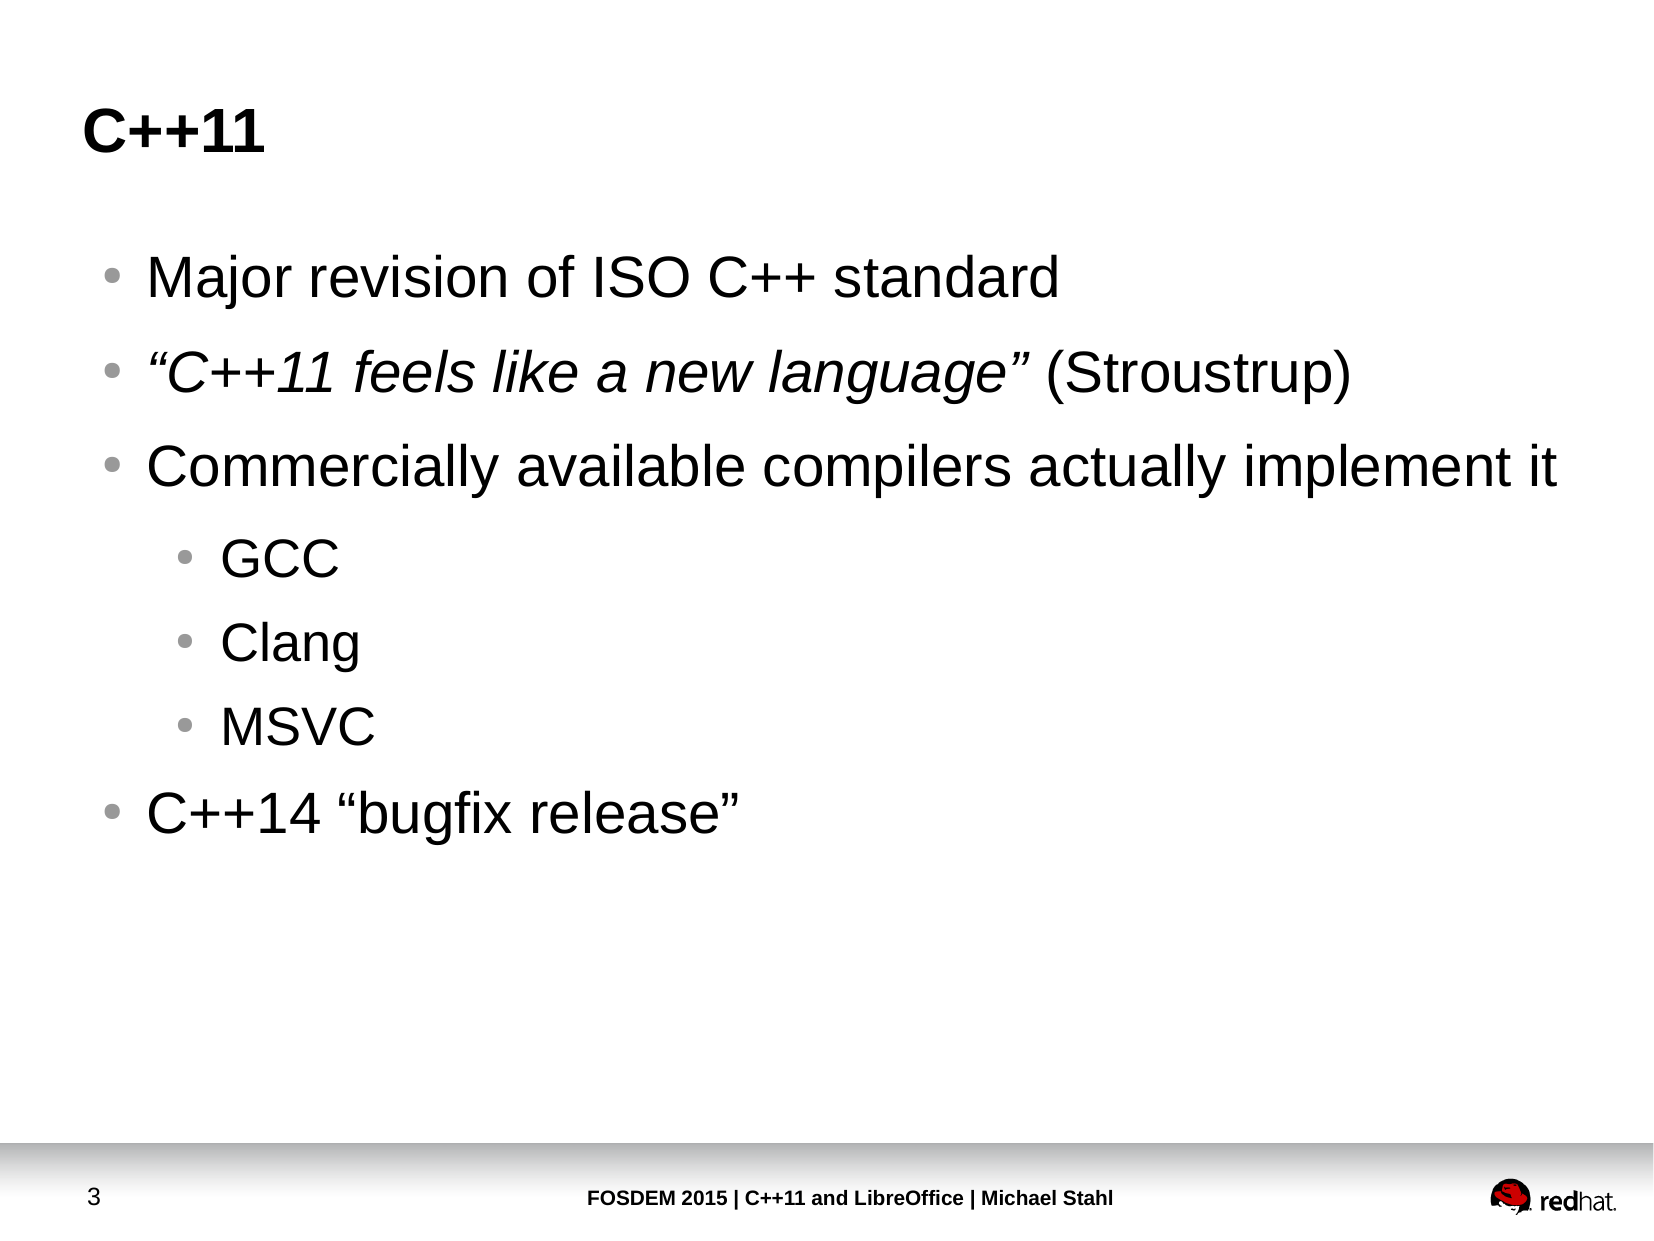

# C++11
Major revision of ISO C++ standard
“C++11 feels like a new language” (Stroustrup)
Commercially available compilers actually implement it
GCC
Clang
MSVC
C++14 “bugfix release”